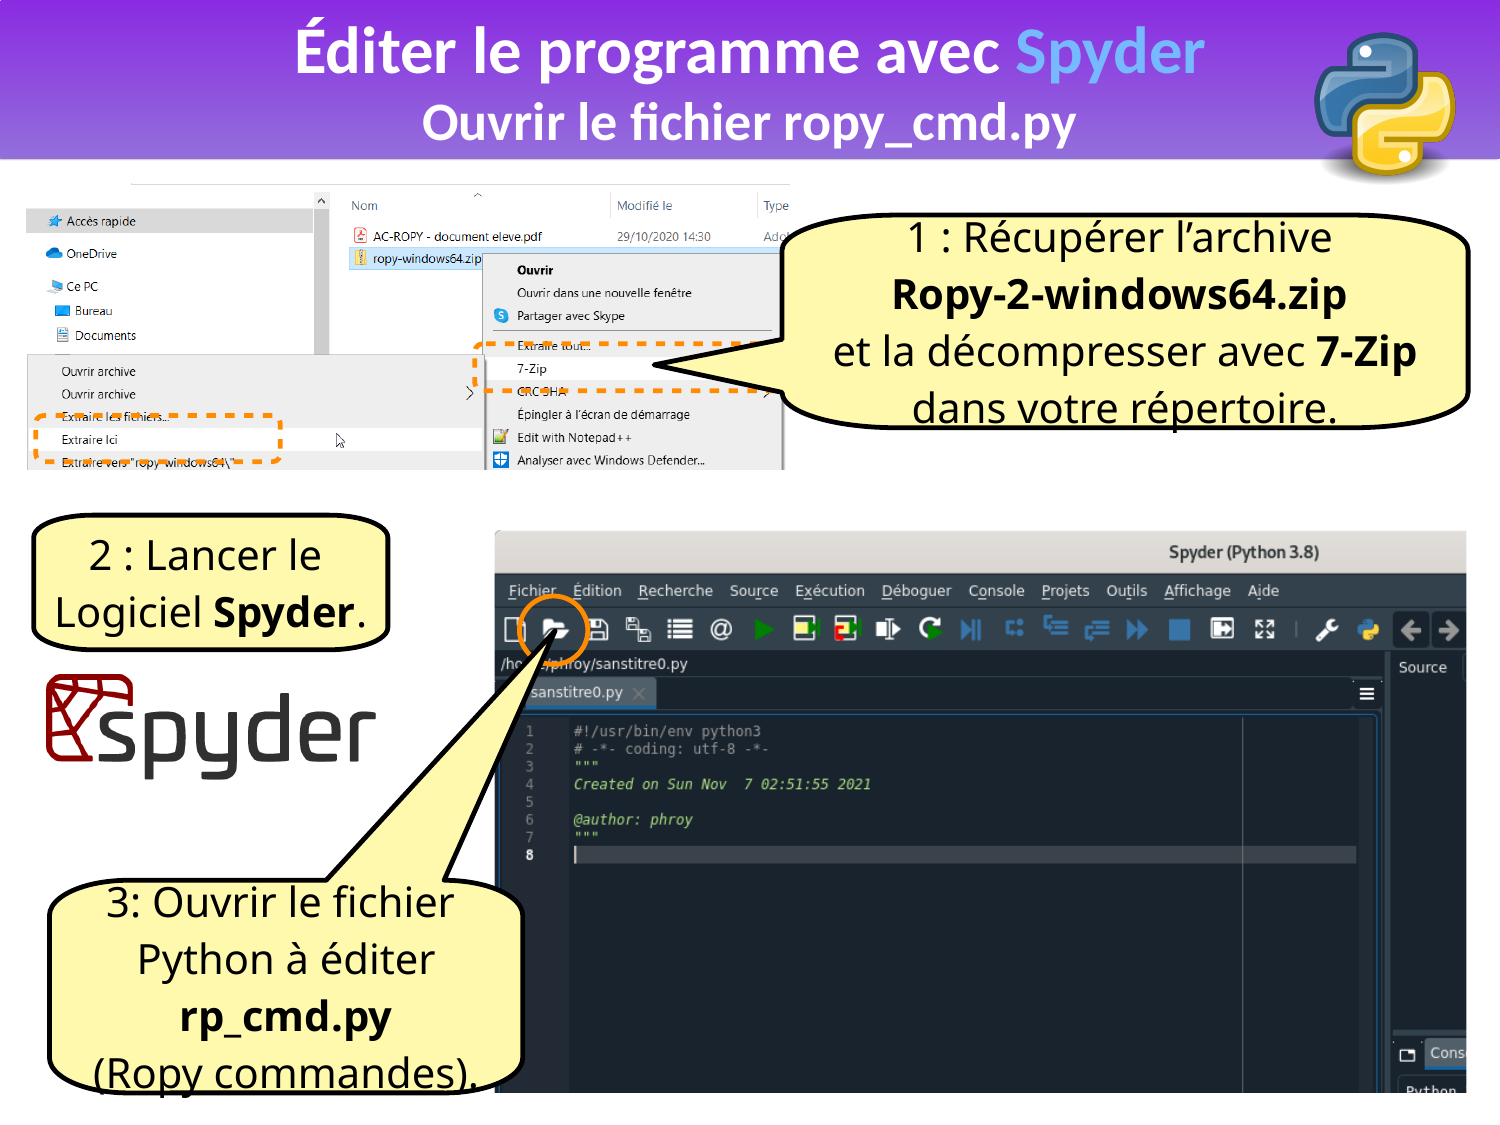

Éditer le programme avec Spyder
Ouvrir le fichier ropy_cmd.py
1 : Récupérer l’archive
Ropy-2-windows64.zip
et la décompresser avec 7-Zip
dans votre répertoire.
2 : Lancer le
Logiciel Spyder.
4 : Cliquer sur le fichier
Python à éditer
ropy_cmd.py
(Ropy commandes).
3: Ouvrir le fichier
Python à éditer
rp_cmd.py
(Ropy commandes).